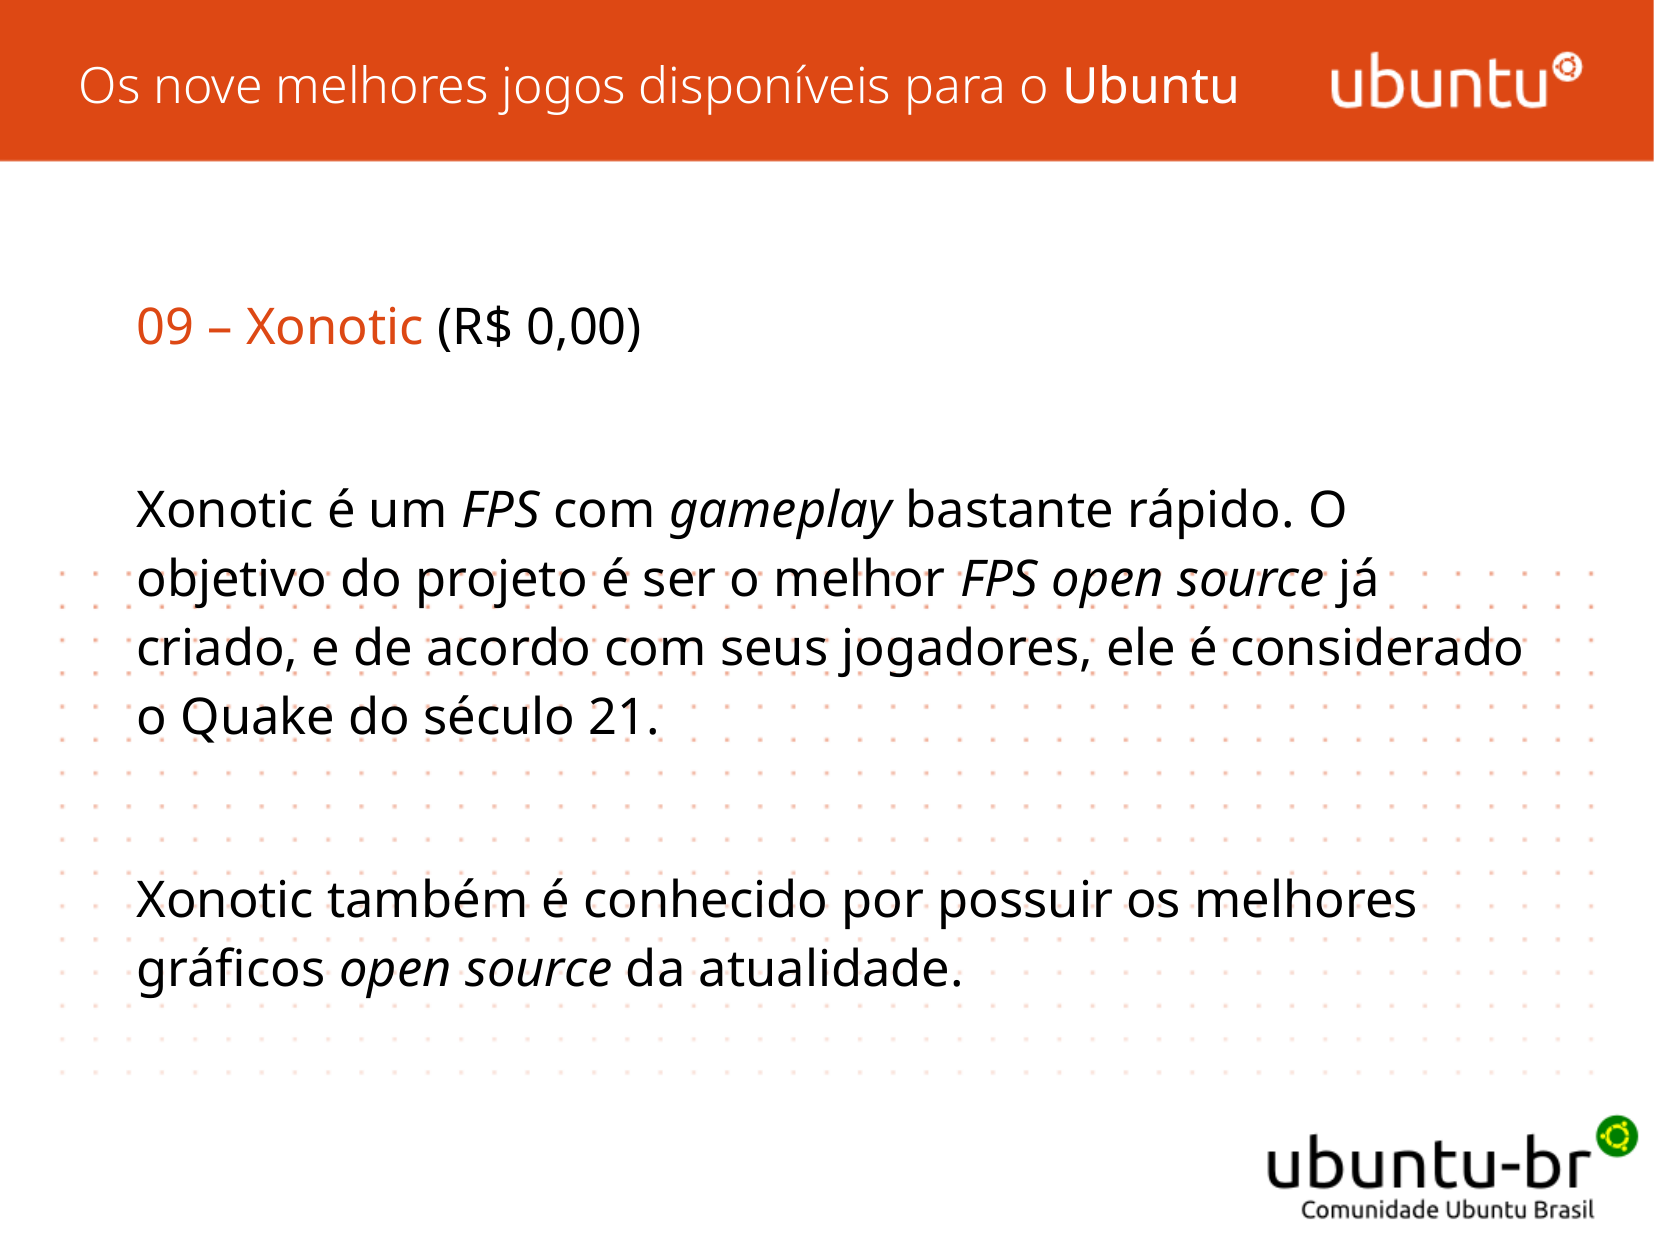

Os nove melhores jogos disponíveis para o Ubuntu
# 09 – Xonotic (R$ 0,00)
Xonotic é um FPS com gameplay bastante rápido. O objetivo do projeto é ser o melhor FPS open source já criado, e de acordo com seus jogadores, ele é considerado o Quake do século 21.
Xonotic também é conhecido por possuir os melhores gráficos open source da atualidade.